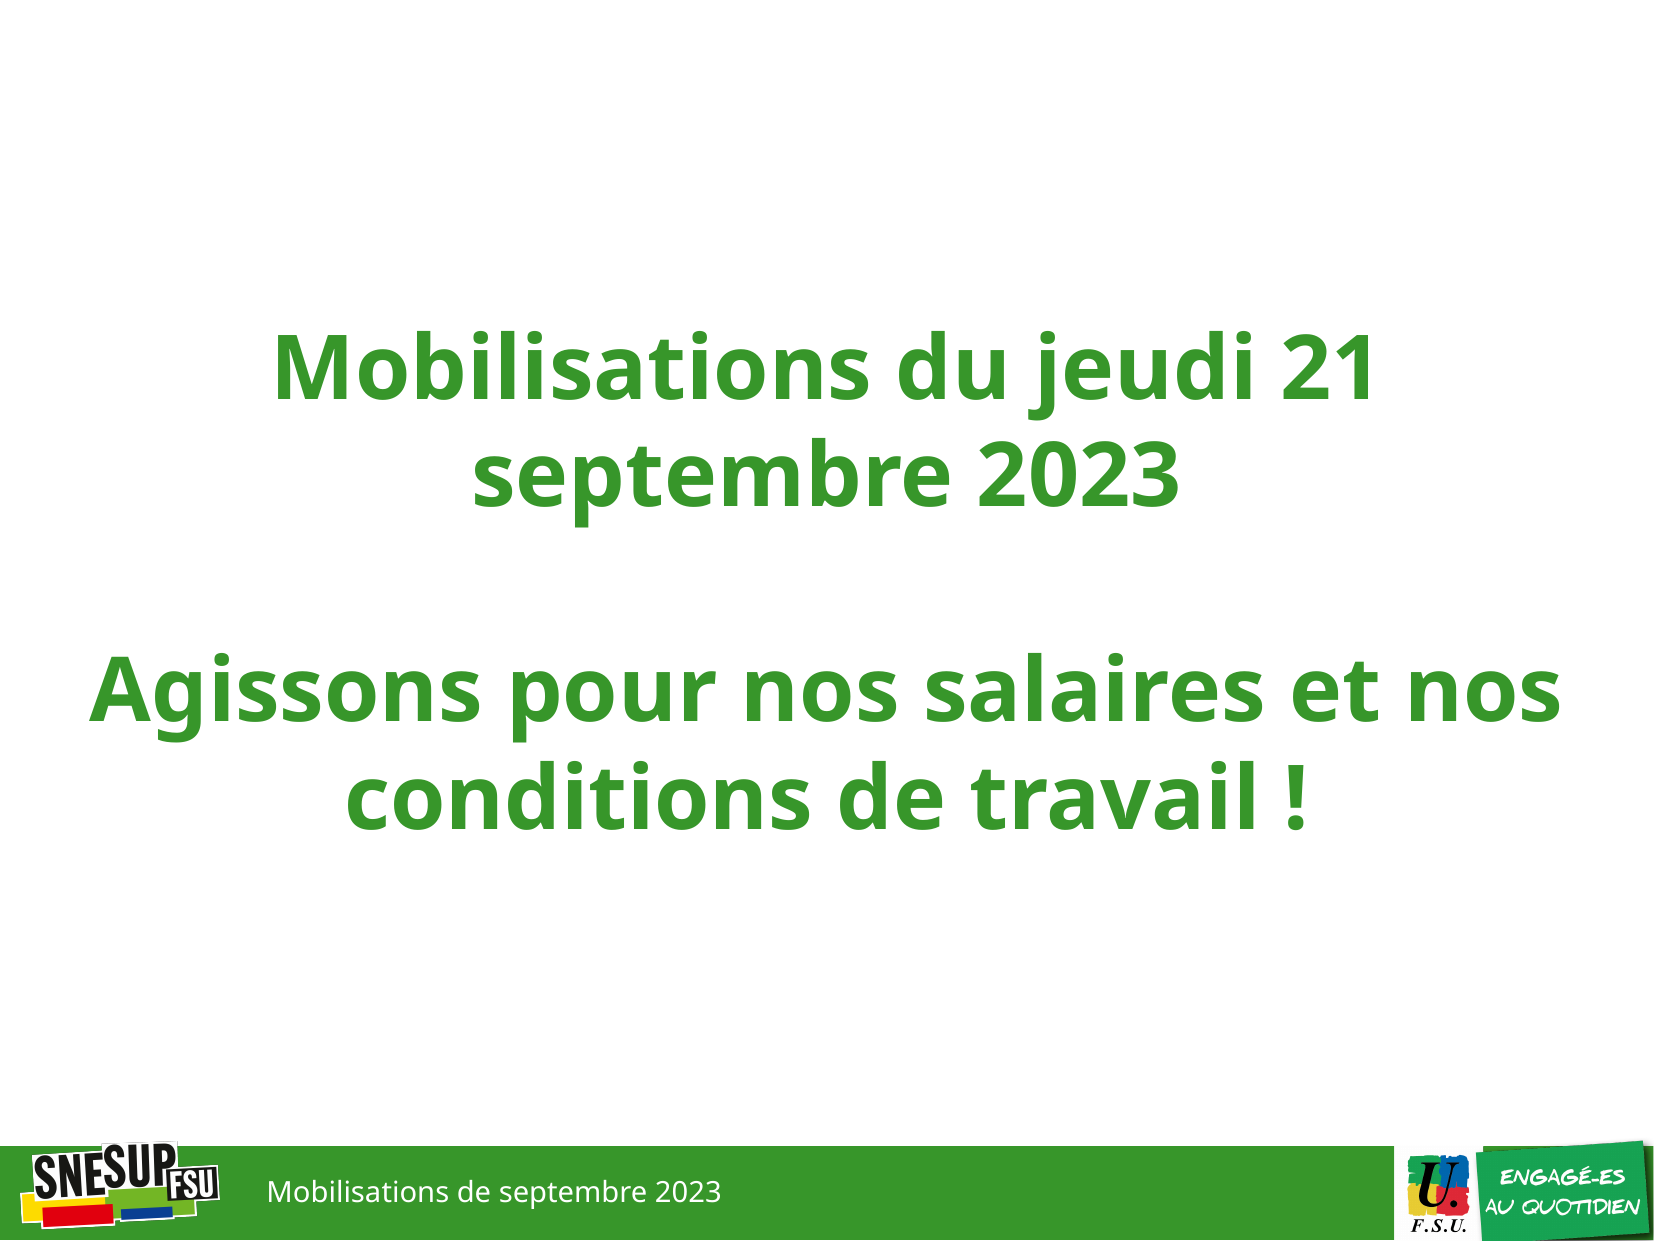

# Mobilisations du jeudi 21 septembre 2023
Agissons pour nos salaires et nos conditions de travail !